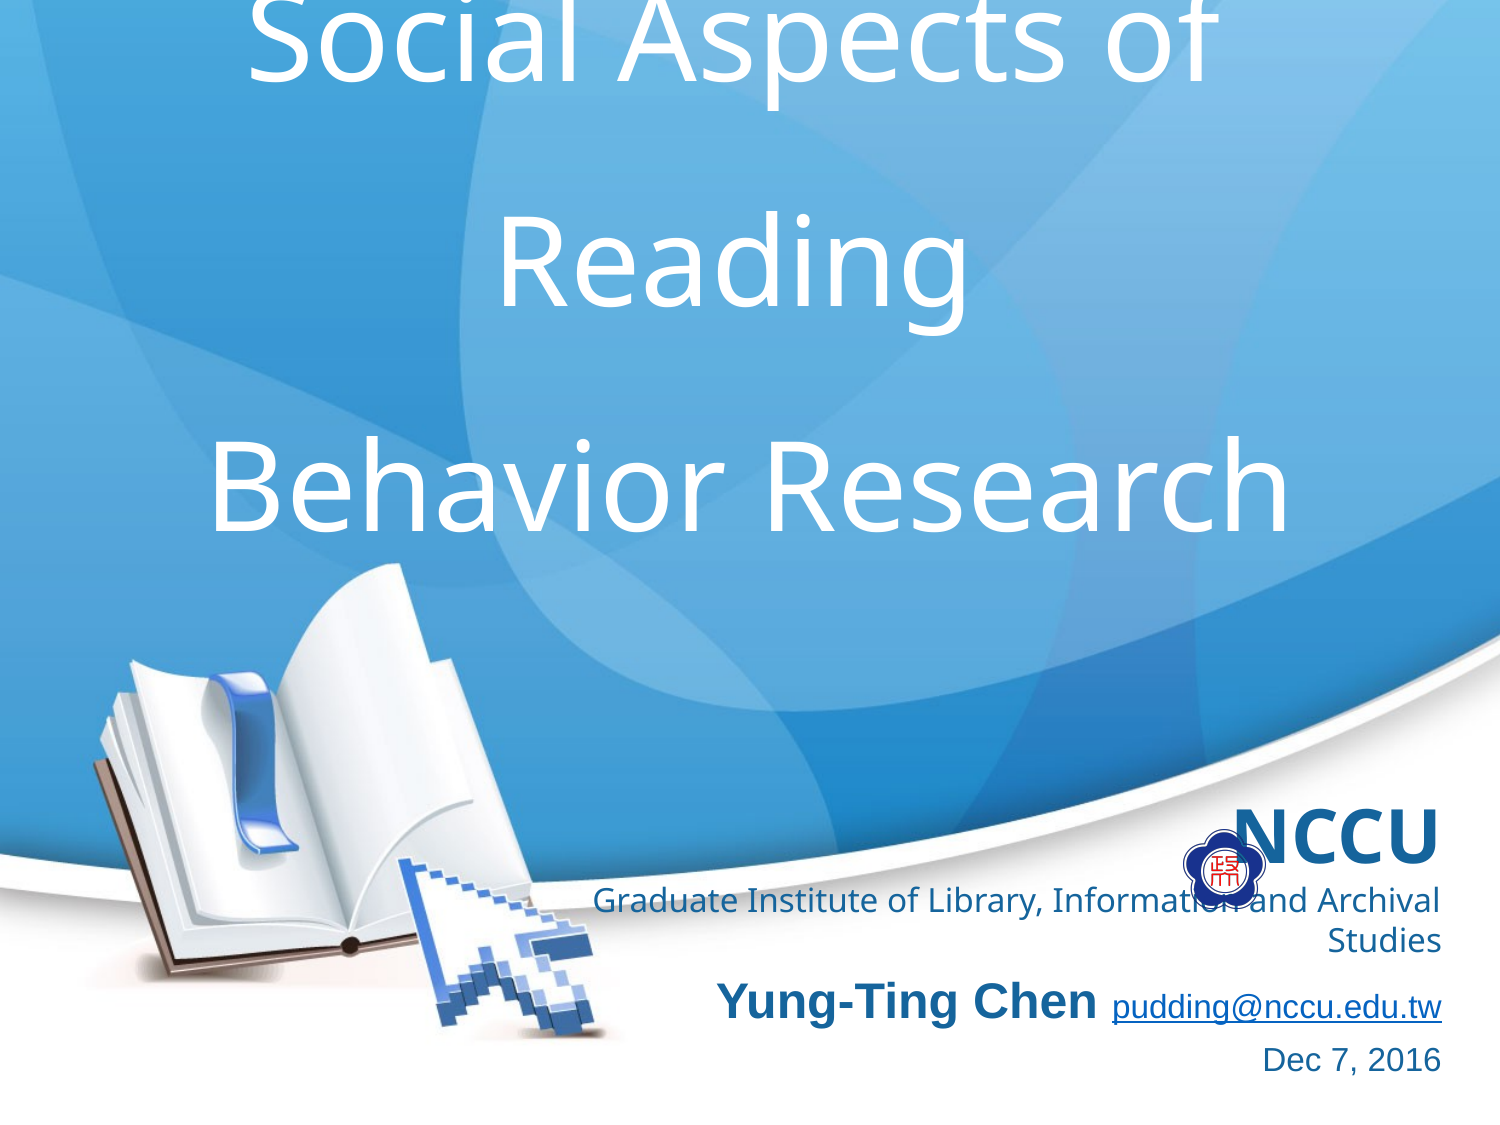

# ASIS&T Taipei Chapter Research Forum Social Aspects of Reading Behavior Research
NCCU
Graduate Institute of Library, Information and Archival Studies
Yung-Ting Chen pudding@nccu.edu.tw
Dec 7, 2016